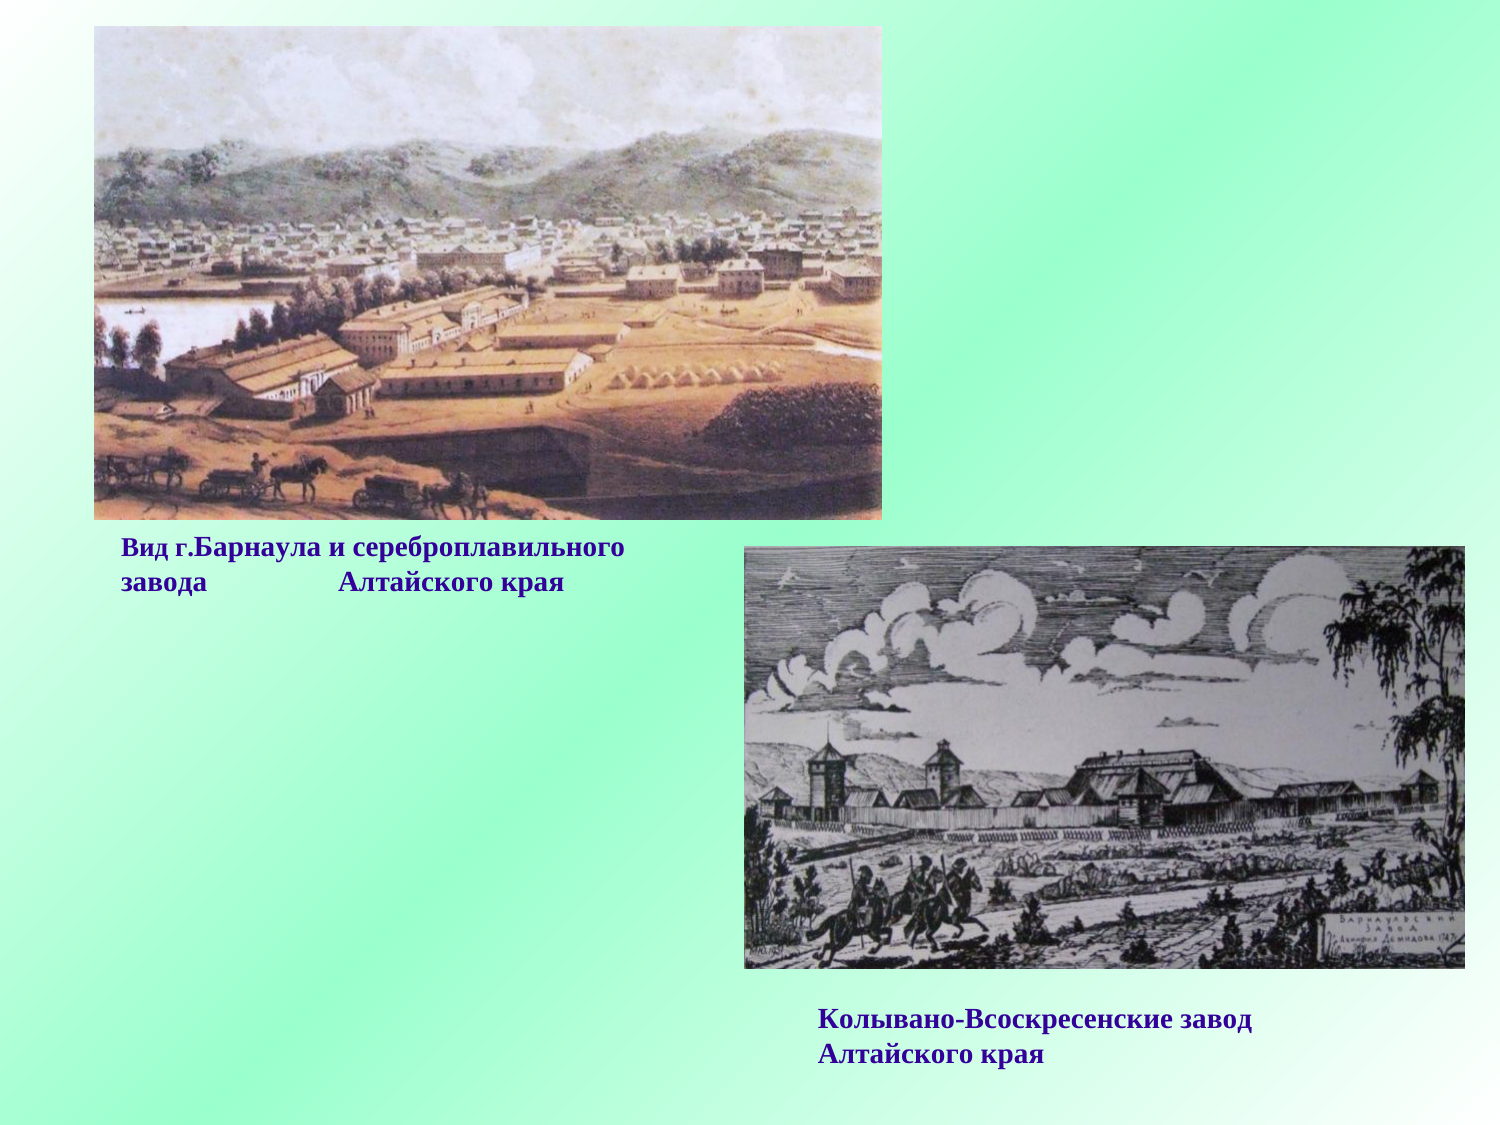

#
Вид г.Барнаула и сереброплавильного завода Алтайского края
Колывано-Всоскресенские завод Алтайского края